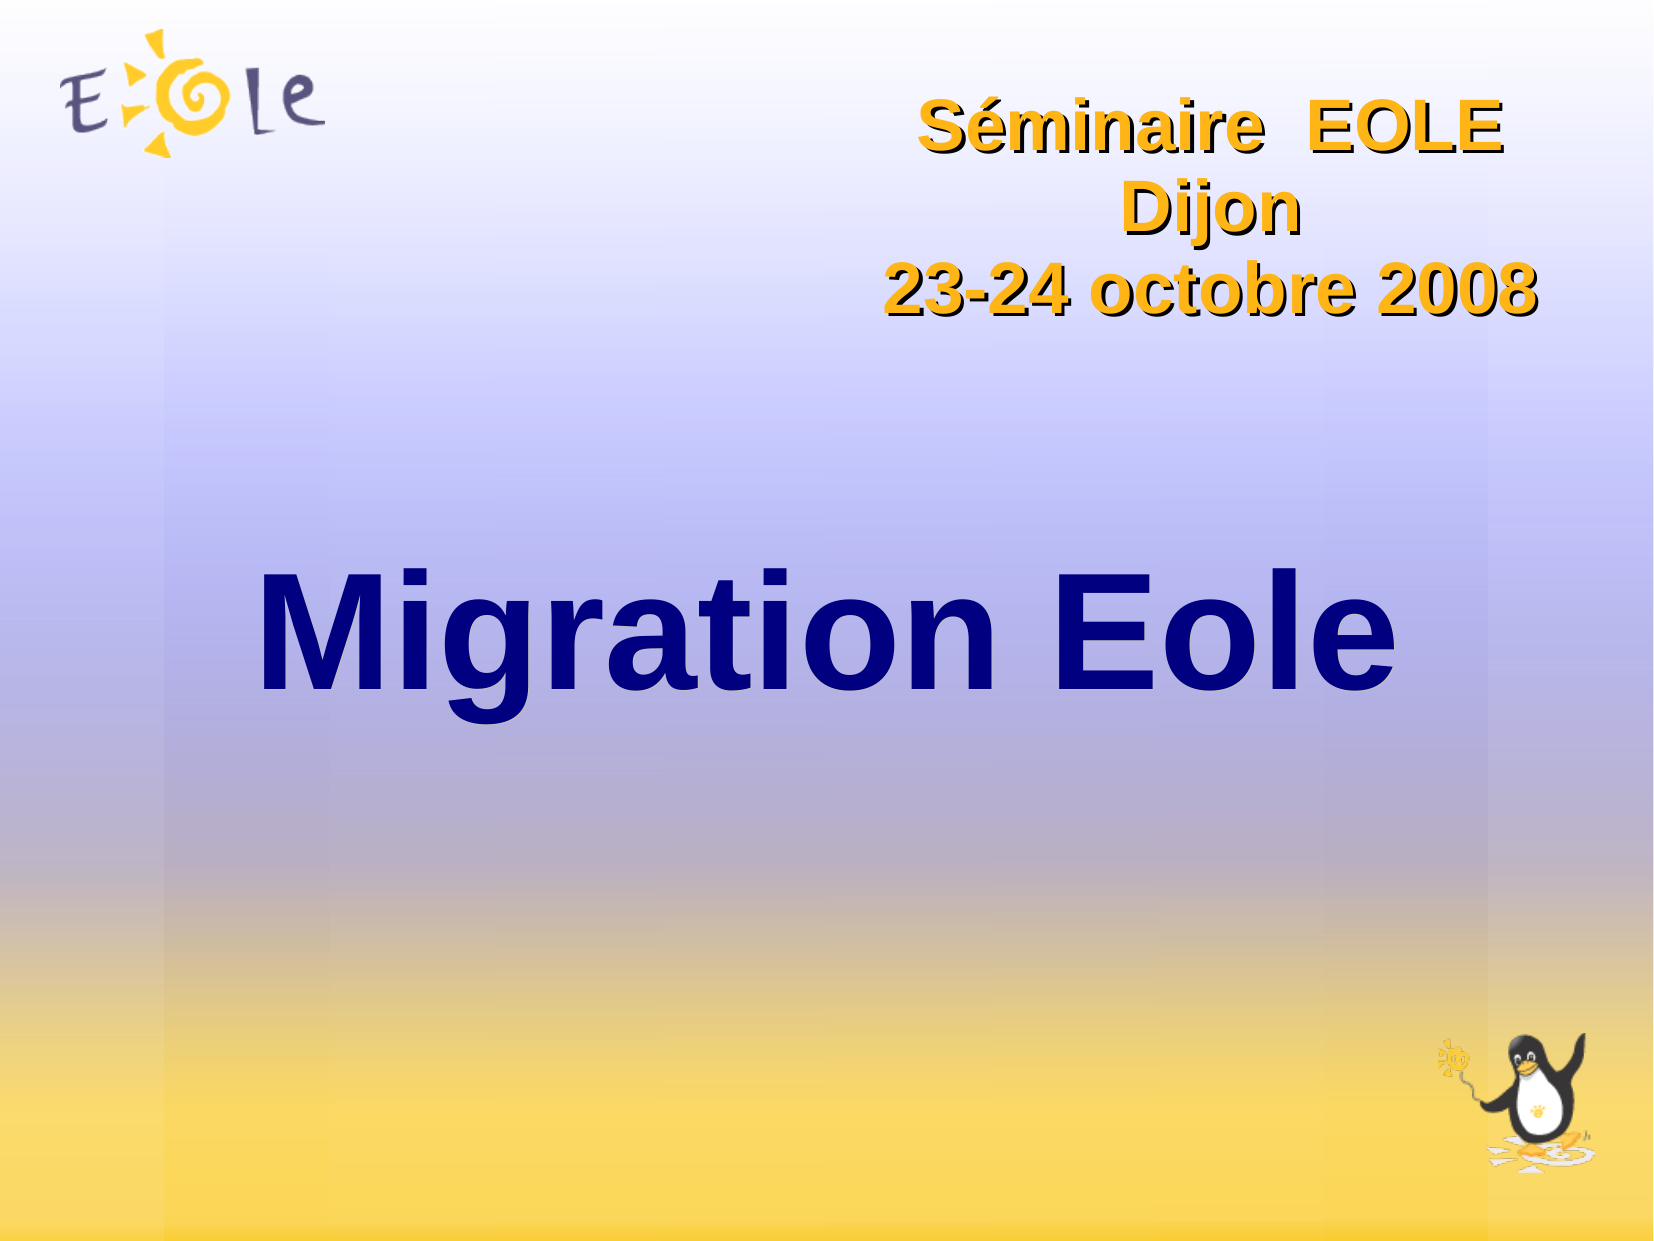

# Séminaire EOLE Dijon 23-24 octobre 2008
Migration Eole